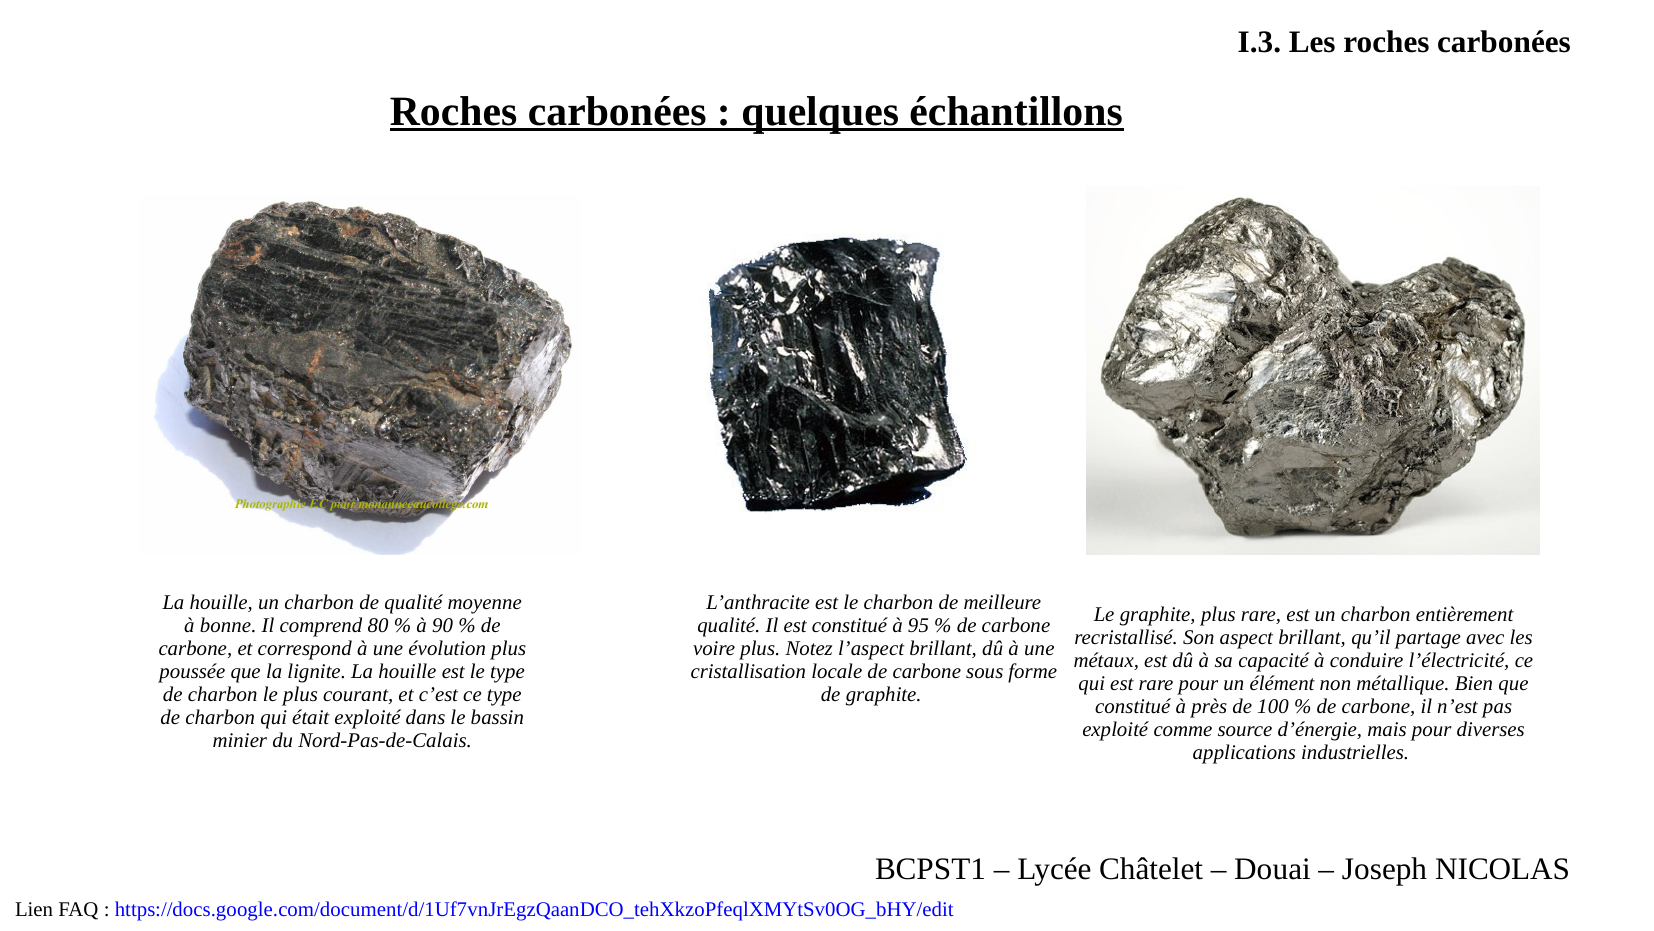

I.3. Les roches carbonées
				Roches carbonées : quelques échantillons
La houille, un charbon de qualité moyenne à bonne. Il comprend 80 % à 90 % de carbone, et correspond à une évolution plus poussée que la lignite. La houille est le type de charbon le plus courant, et c’est ce type de charbon qui était exploité dans le bassin minier du Nord-Pas-de-Calais.
L’anthracite est le charbon de meilleure qualité. Il est constitué à 95 % de carbone voire plus. Notez l’aspect brillant, dû à une cristallisation locale de carbone sous forme de graphite.
Le graphite, plus rare, est un charbon entièrement recristallisé. Son aspect brillant, qu’il partage avec les métaux, est dû à sa capacité à conduire l’électricité, ce qui est rare pour un élément non métallique. Bien que constitué à près de 100 % de carbone, il n’est pas exploité comme source d’énergie, mais pour diverses applications industrielles.
BCPST1 – Lycée Châtelet – Douai – Joseph NICOLAS
Lien FAQ : https://docs.google.com/document/d/1Uf7vnJrEgzQaanDCO_tehXkzoPfeqlXMYtSv0OG_bHY/edit